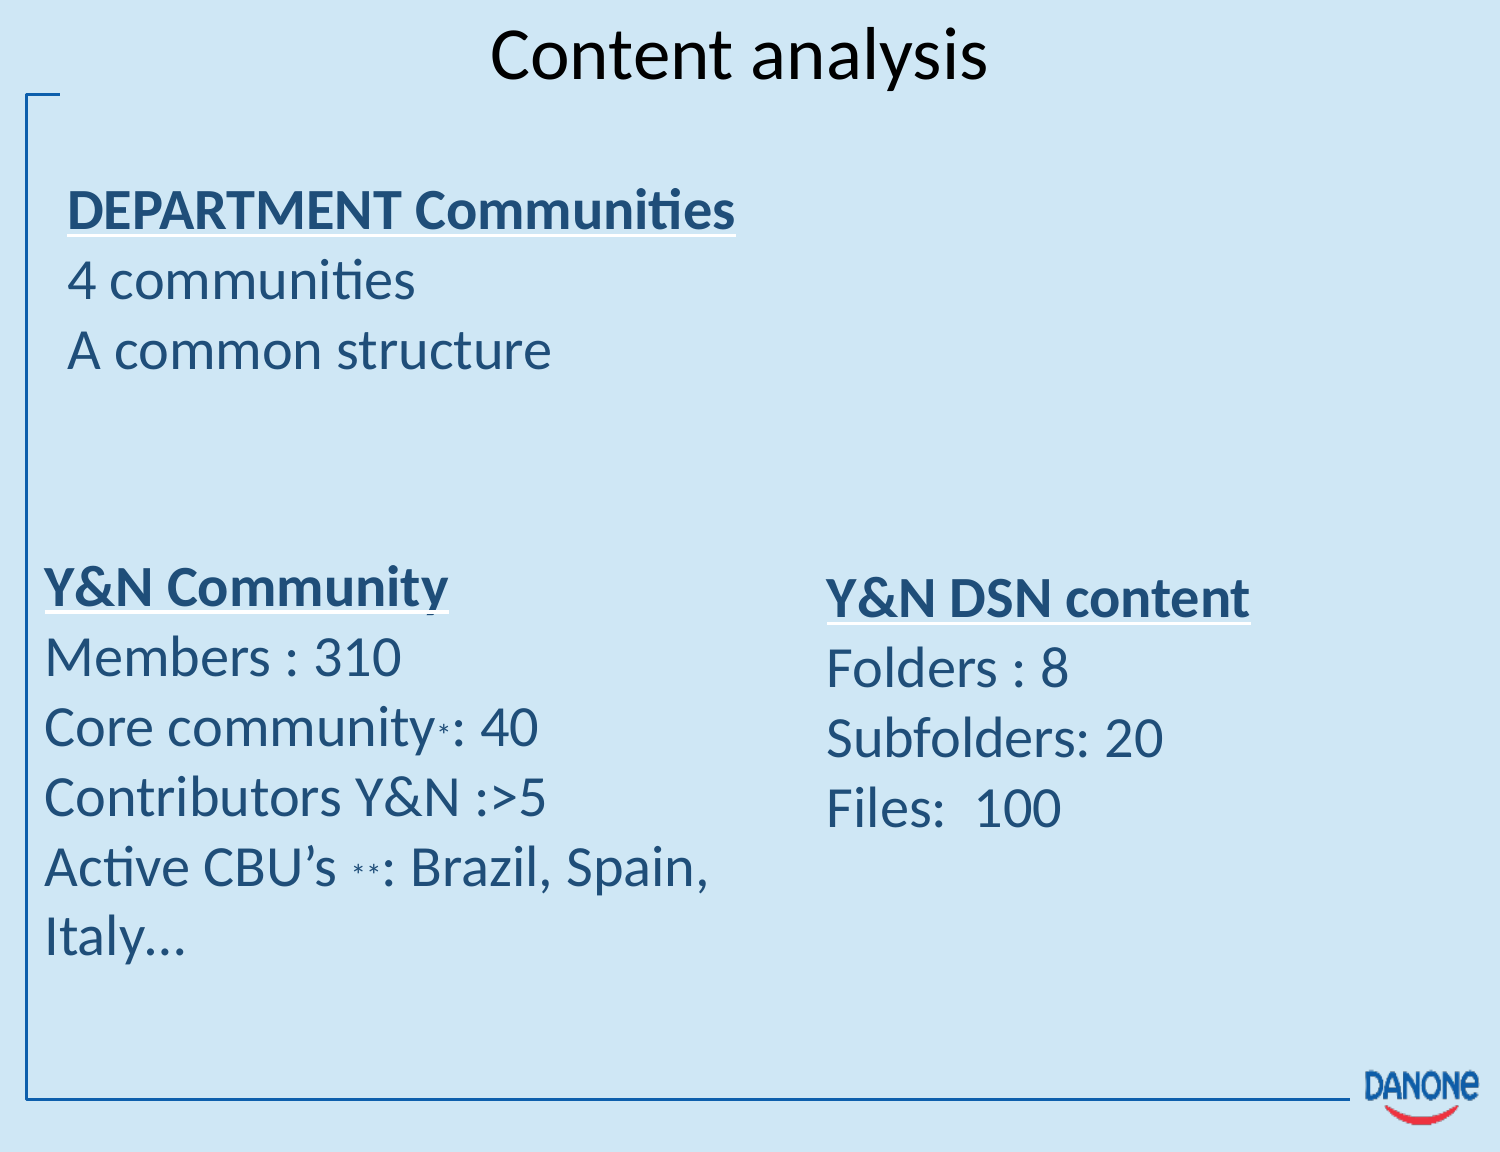

Content analysis
DEPARTMENT Communities
4 communities
A common structure
Y&N Community
Members : 310
Core community*: 40
Contributors Y&N :>5
Active CBU’s **: Brazil, Spain, Italy…
Y&N DSN content
Folders : 8
Subfolders: 20
Files: 100